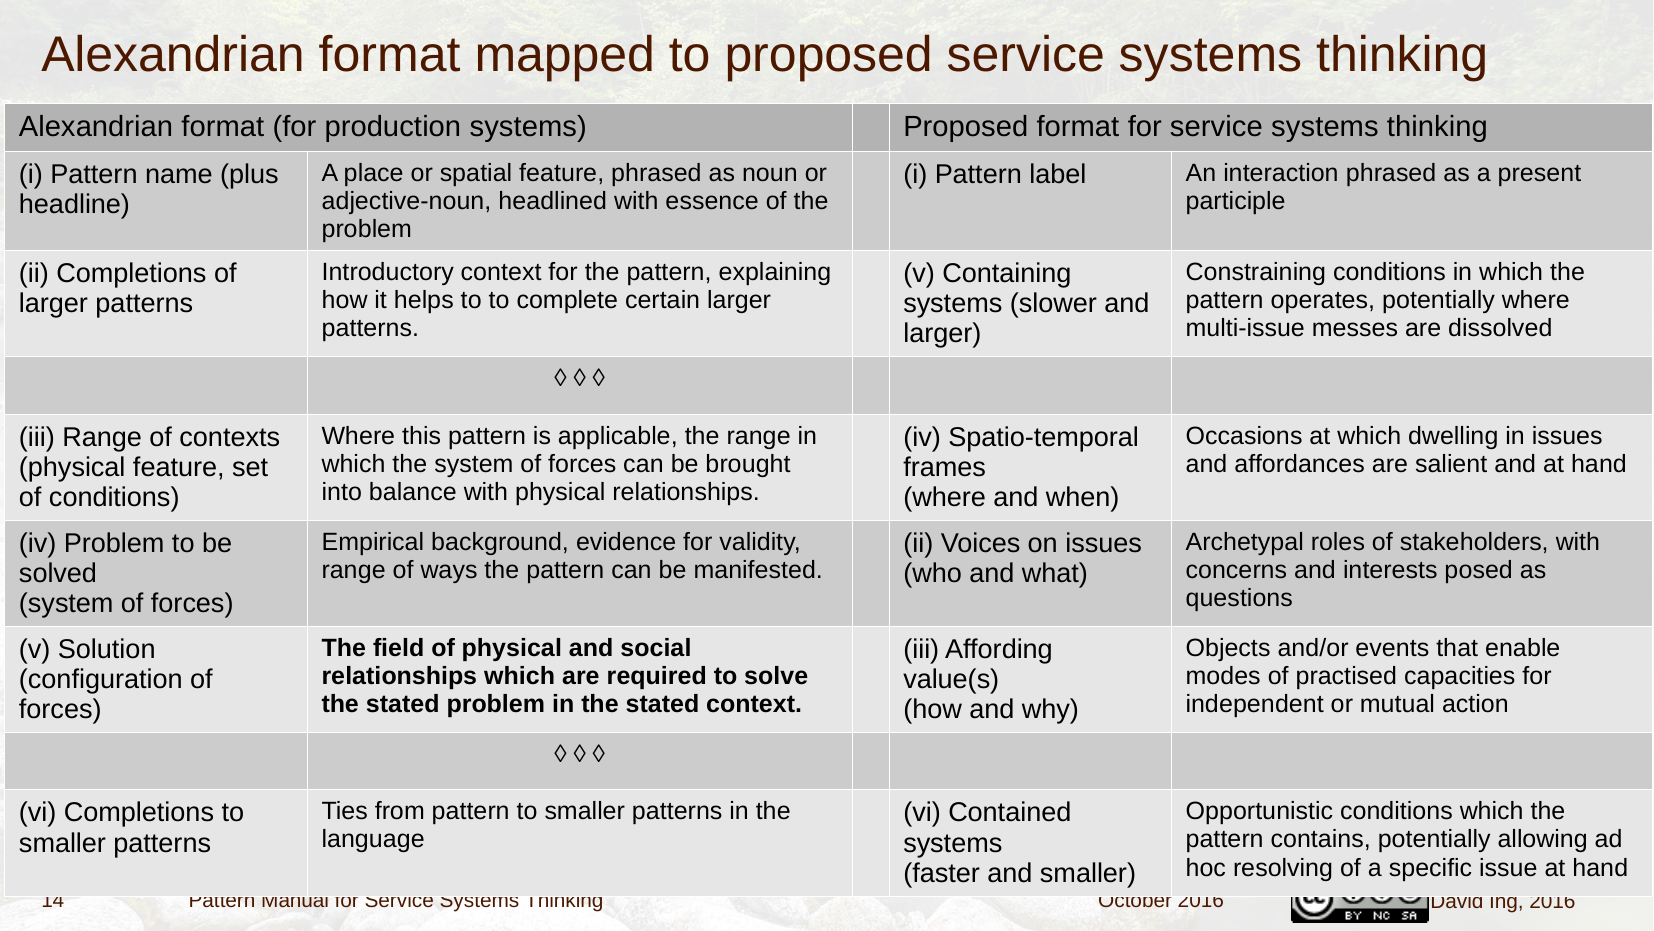

# Alexandrian format mapped to proposed service systems thinking
| Alexandrian format (for production systems) | | | Proposed format for service systems thinking | |
| --- | --- | --- | --- | --- |
| (i) Pattern name (plus headline) | A place or spatial feature, phrased as noun or adjective-noun, headlined with essence of the problem | | (i) Pattern label | An interaction phrased as a present participle |
| (ii) Completions of larger patterns | Introductory context for the pattern, explaining how it helps to to complete certain larger patterns. | | (v) Containing systems (slower and larger) | Constraining conditions in which the pattern operates, potentially where multi-issue messes are dissolved |
| | ◊ ◊ ◊ | | | |
| (iii) Range of contexts (physical feature, set of conditions) | Where this pattern is applicable, the range in which the system of forces can be brought into balance with physical relationships. | | (iv) Spatio-temporal frames (where and when) | Occasions at which dwelling in issues and affordances are salient and at hand |
| (iv) Problem to be solved (system of forces) | Empirical background, evidence for validity, range of ways the pattern can be manifested. | | (ii) Voices on issues (who and what) | Archetypal roles of stakeholders, with concerns and interests posed as questions |
| (v) Solution (configuration of forces) | The field of physical and social relationships which are required to solve the stated problem in the stated context. | | (iii) Affording value(s) (how and why) | Objects and/or events that enable modes of practised capacities for independent or mutual action |
| | ◊ ◊ ◊ | | | |
| (vi) Completions to smaller patterns | Ties from pattern to smaller patterns in the language | | (vi) Contained systems (faster and smaller) | Opportunistic conditions which the pattern contains, potentially allowing ad hoc resolving of a specific issue at hand |
Pattern Manual for Service Systems Thinking
October 2016
14